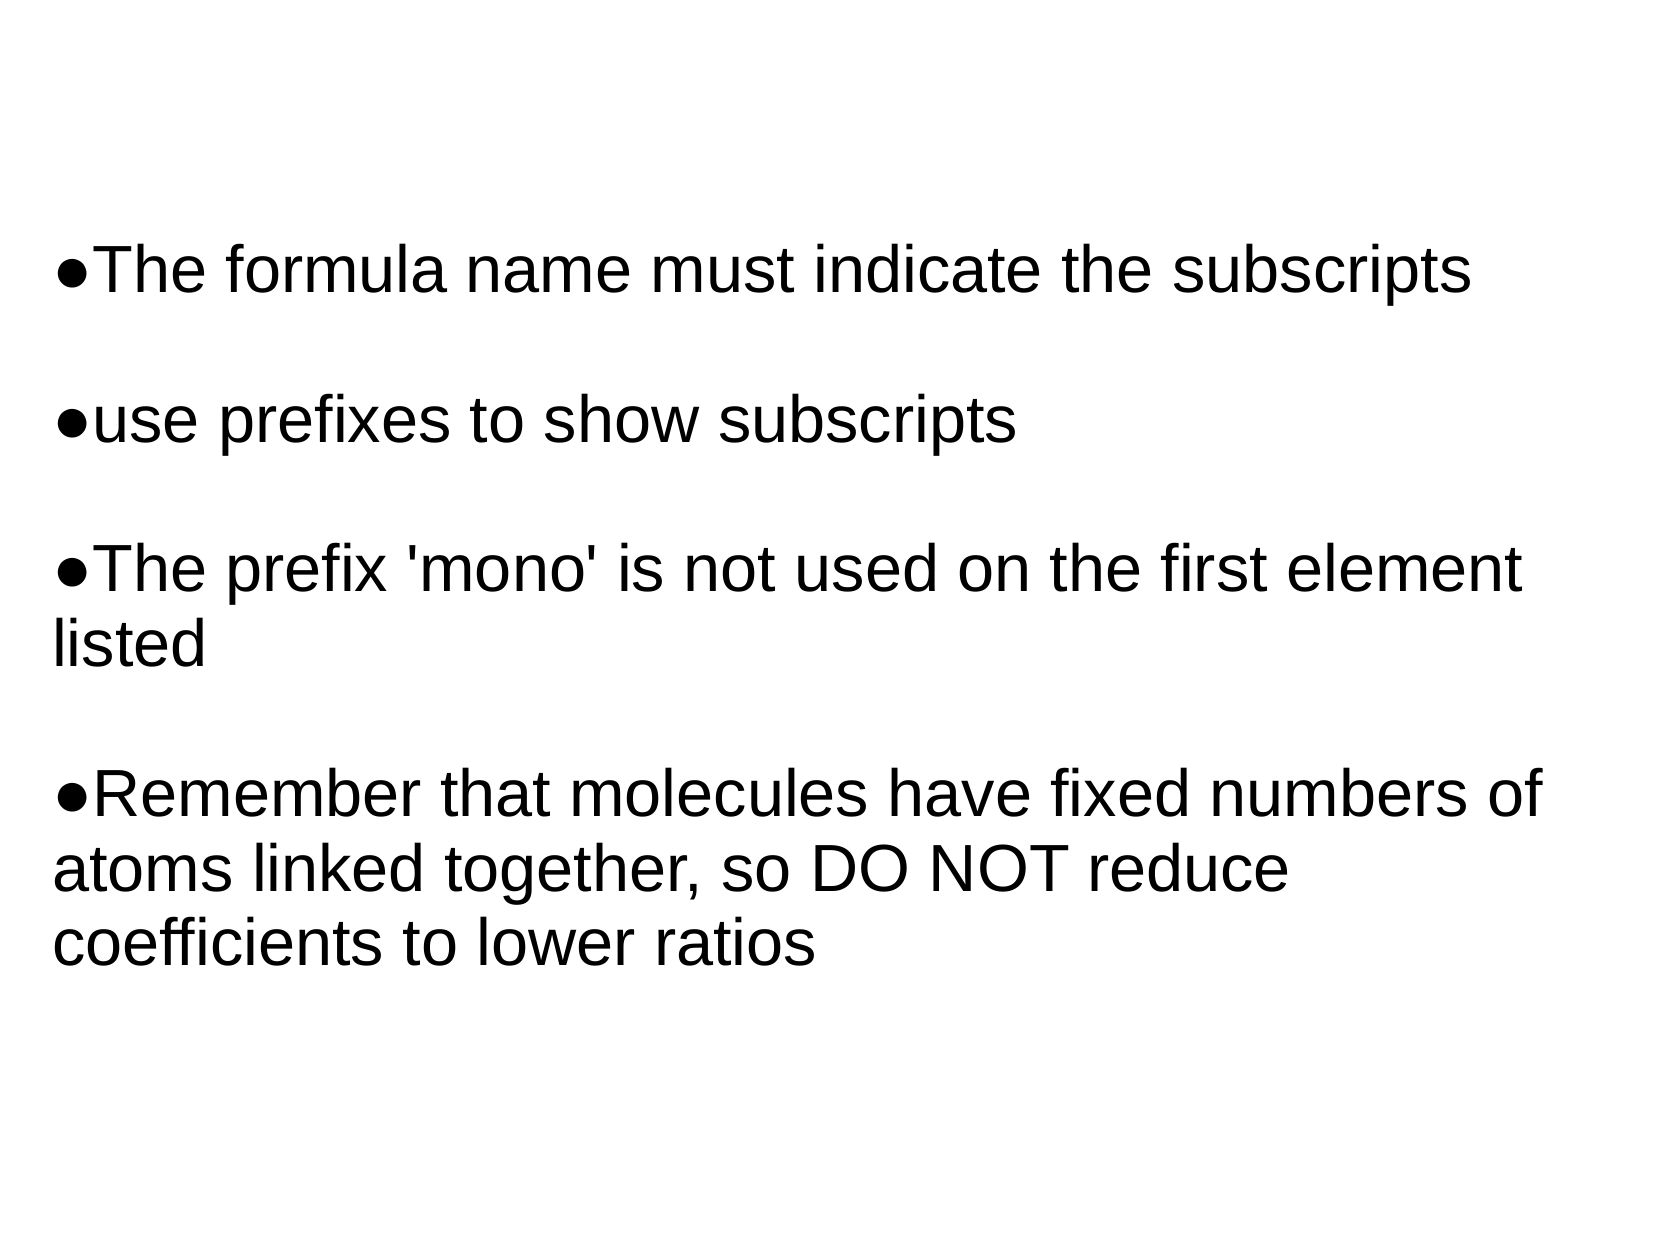

●The formula name must indicate the subscripts
●use prefixes to show subscripts
●The prefix 'mono' is not used on the first element listed
●Remember that molecules have fixed numbers of atoms linked together, so DO NOT reduce coefficients to lower ratios